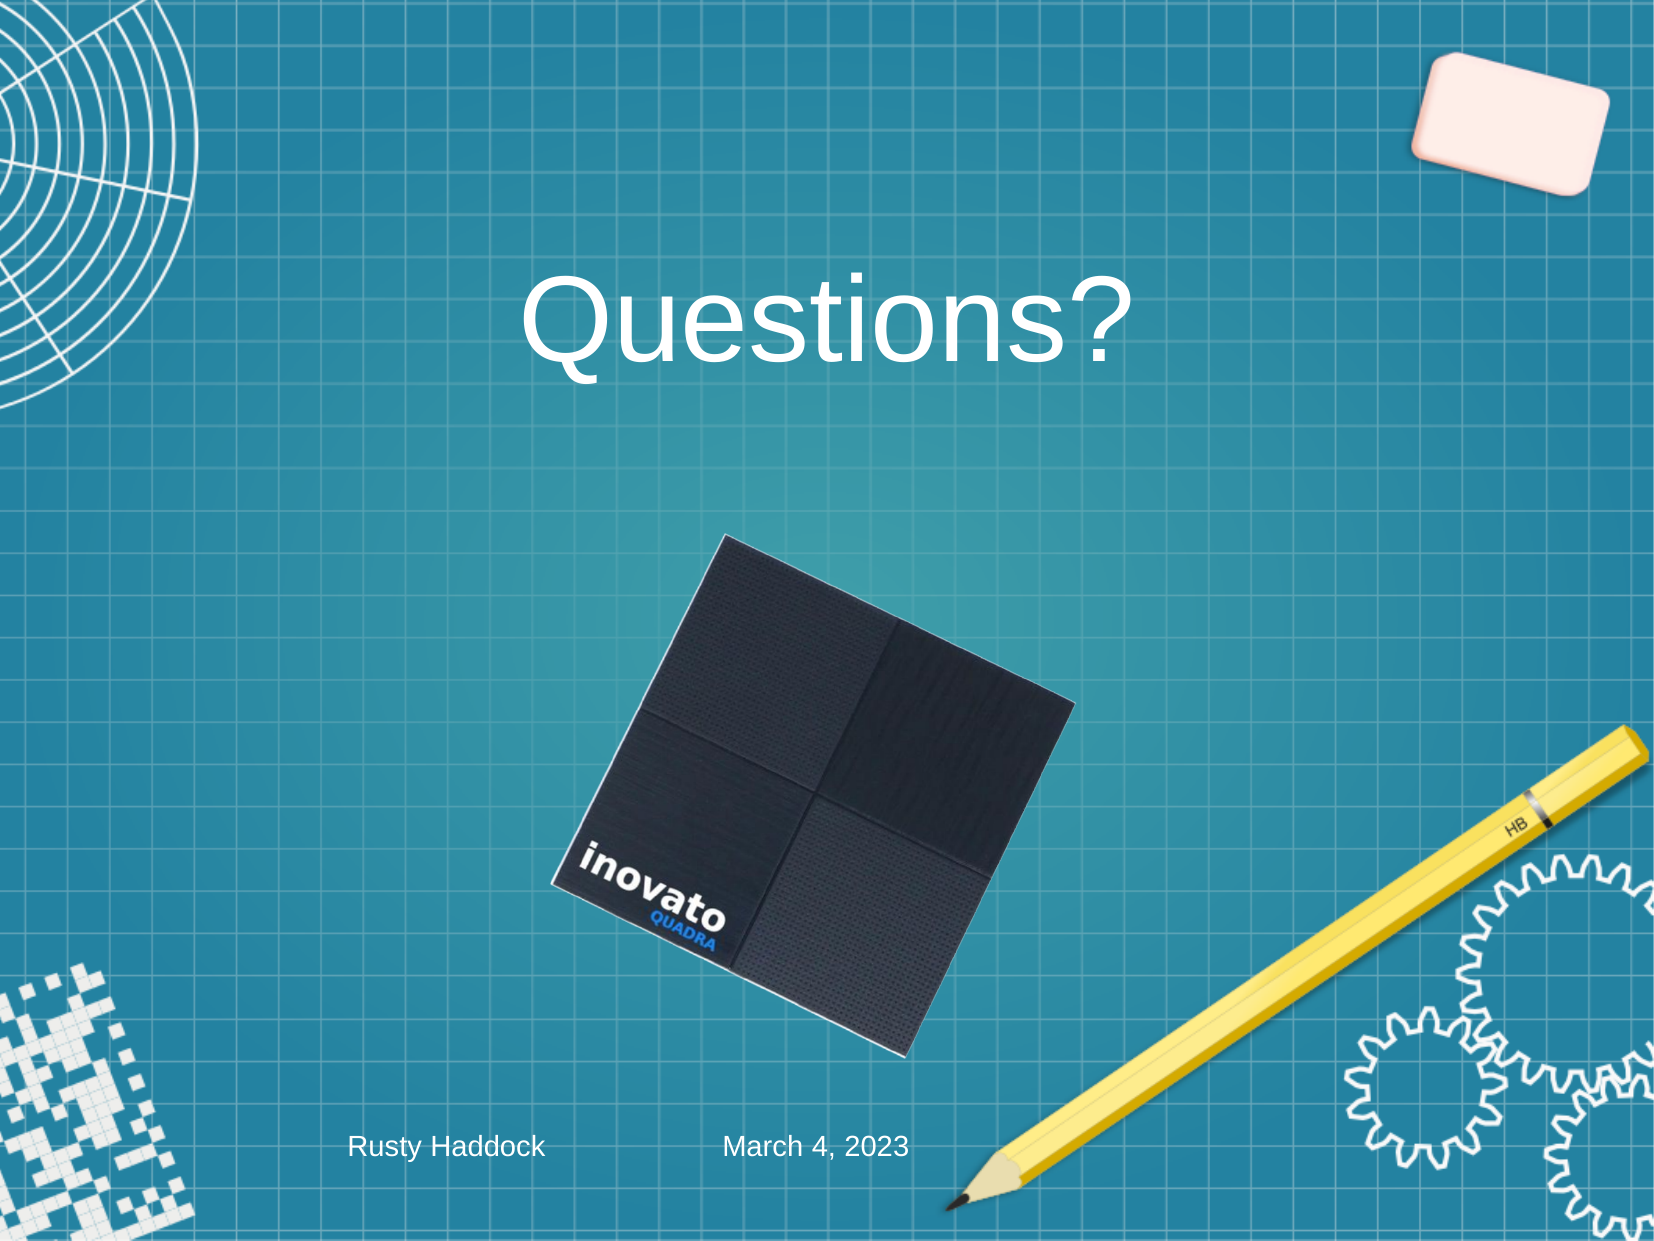

# Questions?
Rusty Haddock			March 4, 2023